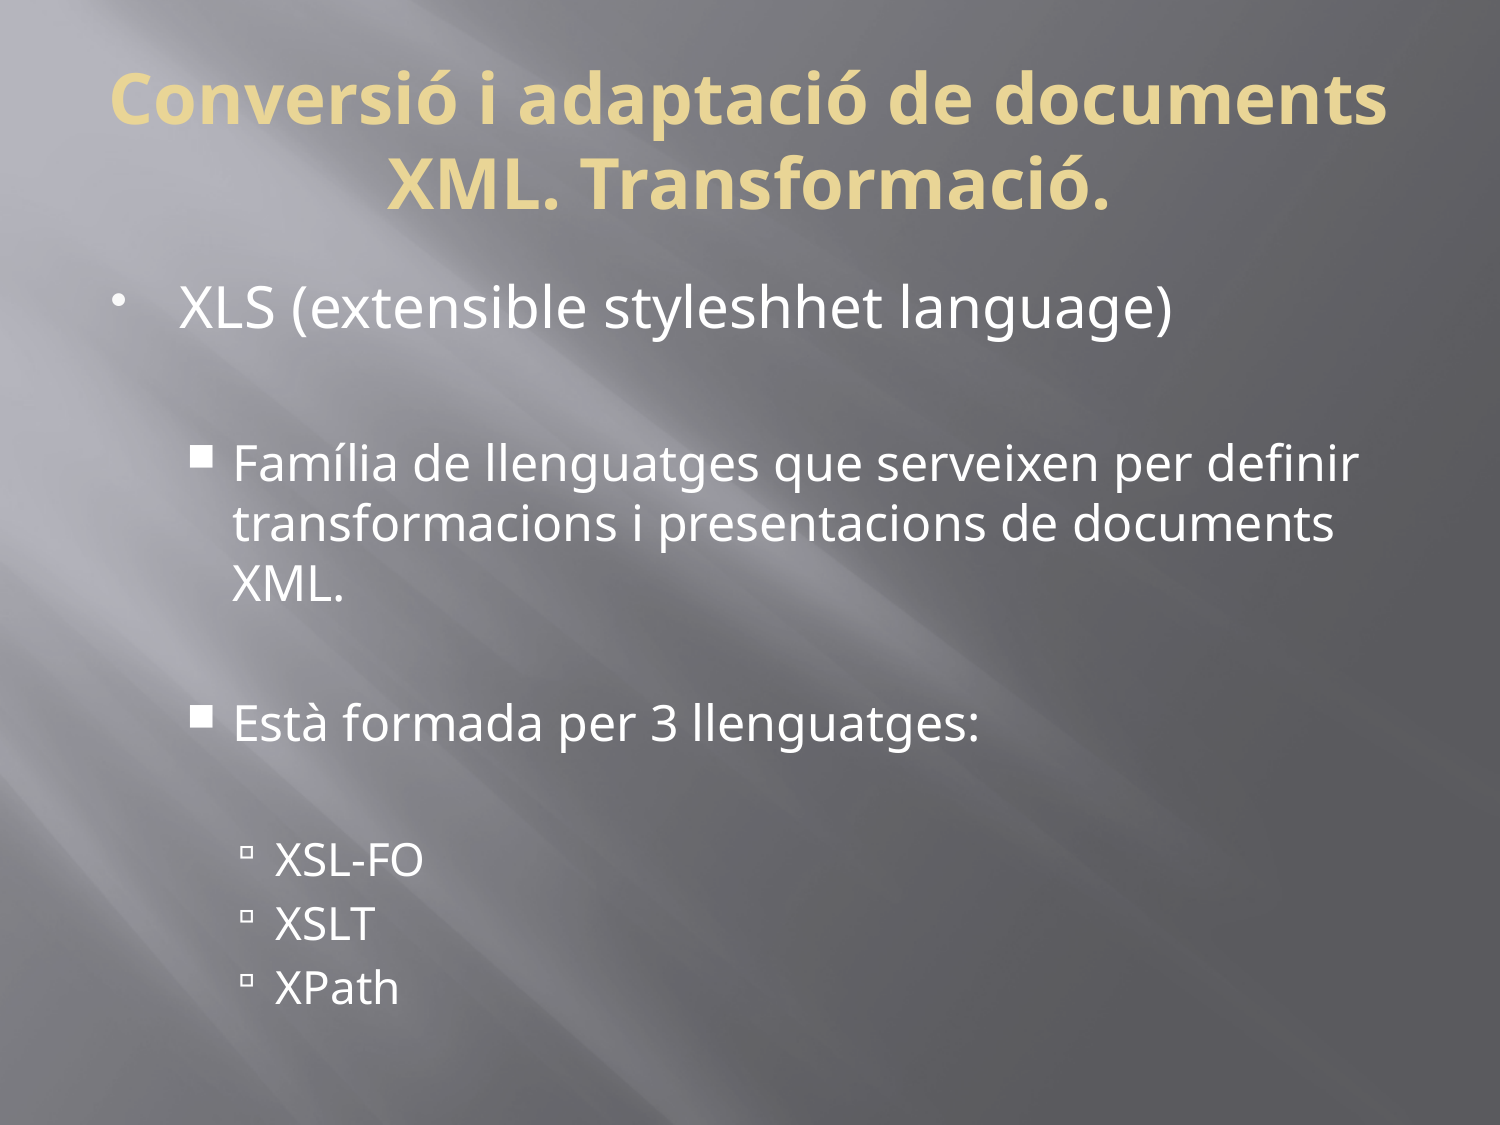

Conversió i adaptació de documents XML. Transformació.
# XLS (extensible styleshhet language)
Família de llenguatges que serveixen per definir transformacions i presentacions de documents XML.
Està formada per 3 llenguatges:
XSL-FO
XSLT
XPath